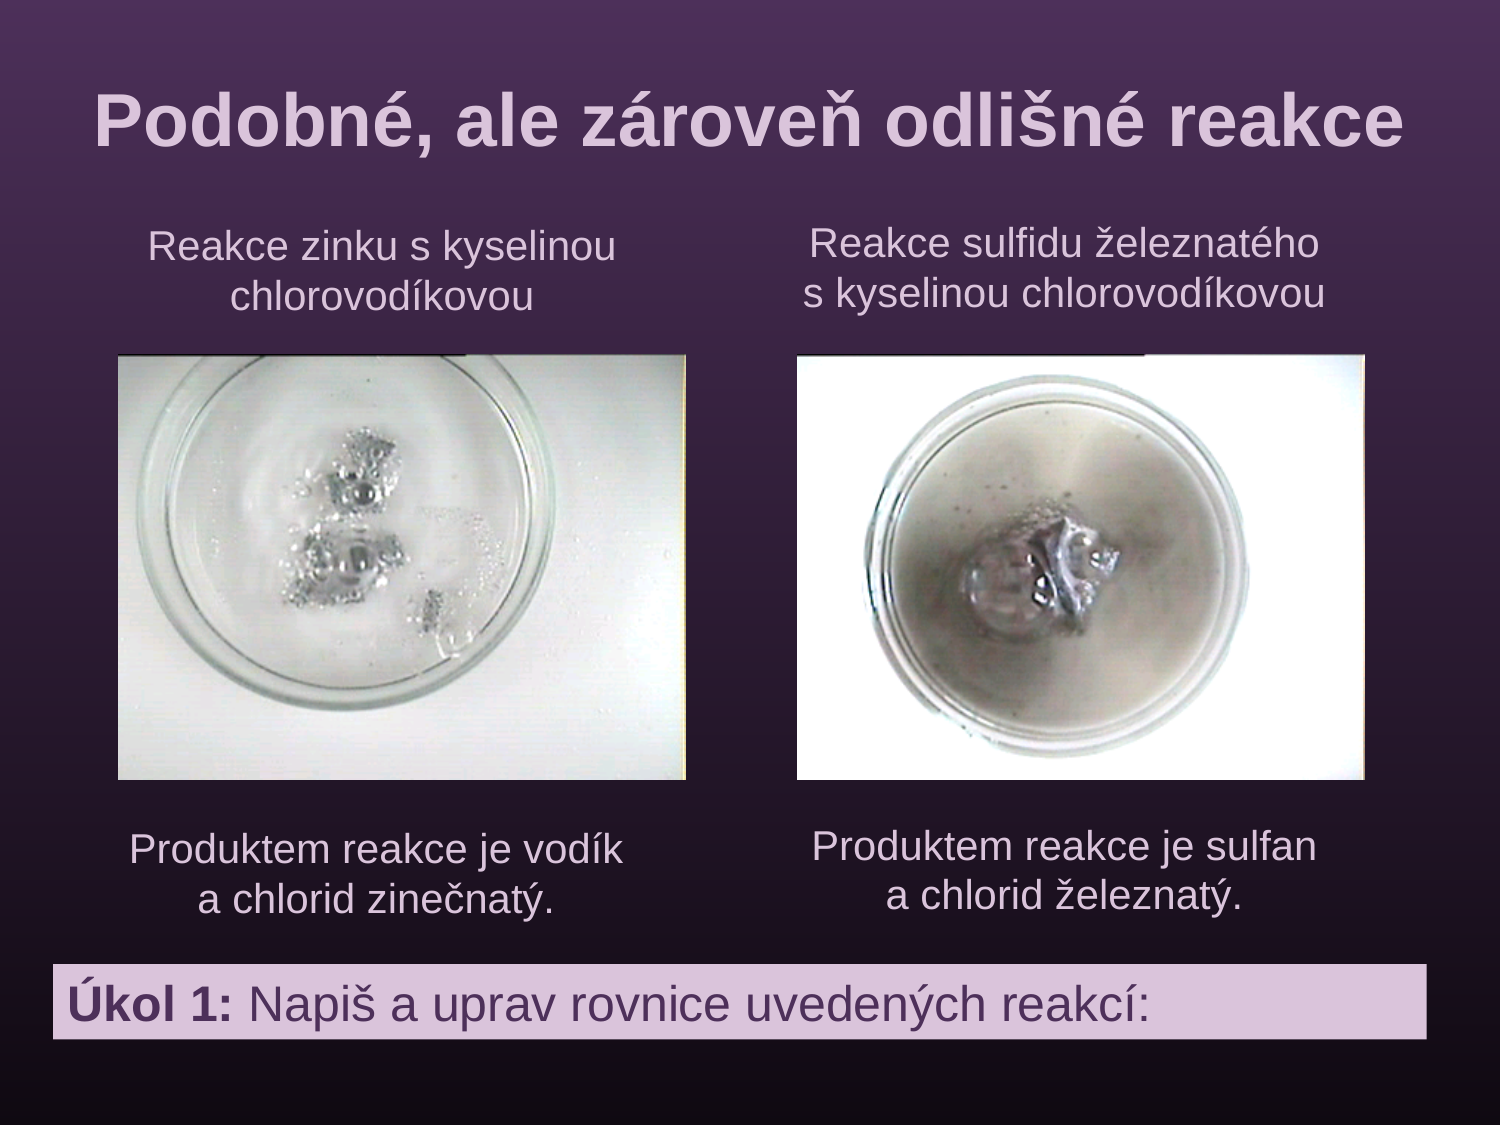

# Podobné, ale zároveň odlišné reakce
Reakce sulfidu železnatého
s kyselinou chlorovodíkovou
Reakce zinku s kyselinou
chlorovodíkovou
Produktem reakce je sulfan
a chlorid železnatý.
Produktem reakce je vodík
a chlorid zinečnatý.
Úkol 1: Napiš a uprav rovnice uvedených reakcí: